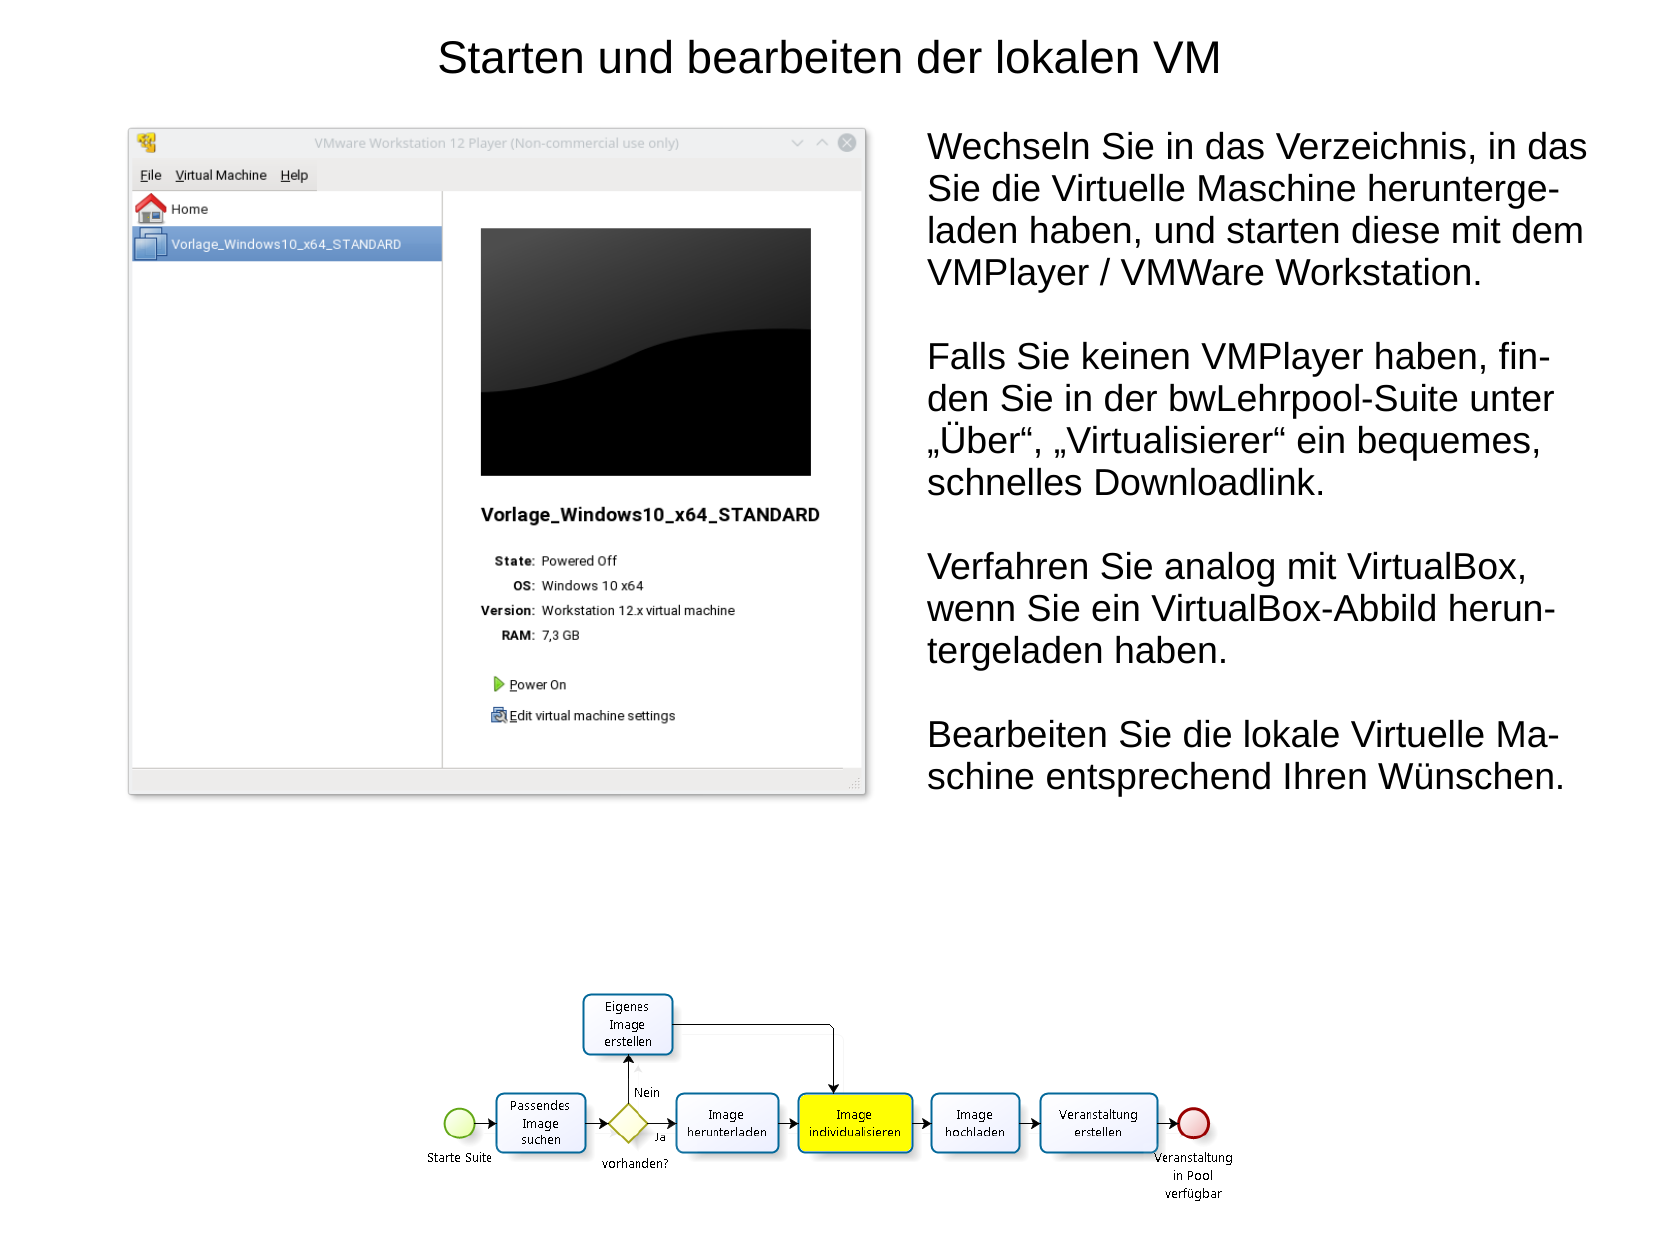

# Starten und bearbeiten der lokalen VM
Wechseln Sie in das Verzeichnis, in das Sie die Virtuelle Maschine herunterge-laden haben, und starten diese mit dem VMPlayer / VMWare Workstation.
Falls Sie keinen VMPlayer haben, fin-den Sie in der bwLehrpool-Suite unter „Über“, „Virtualisierer“ ein bequemes, schnelles Downloadlink.
Verfahren Sie analog mit VirtualBox, wenn Sie ein VirtualBox-Abbild herun- tergeladen haben.
Bearbeiten Sie die lokale Virtuelle Ma-schine entsprechend Ihren Wünschen.